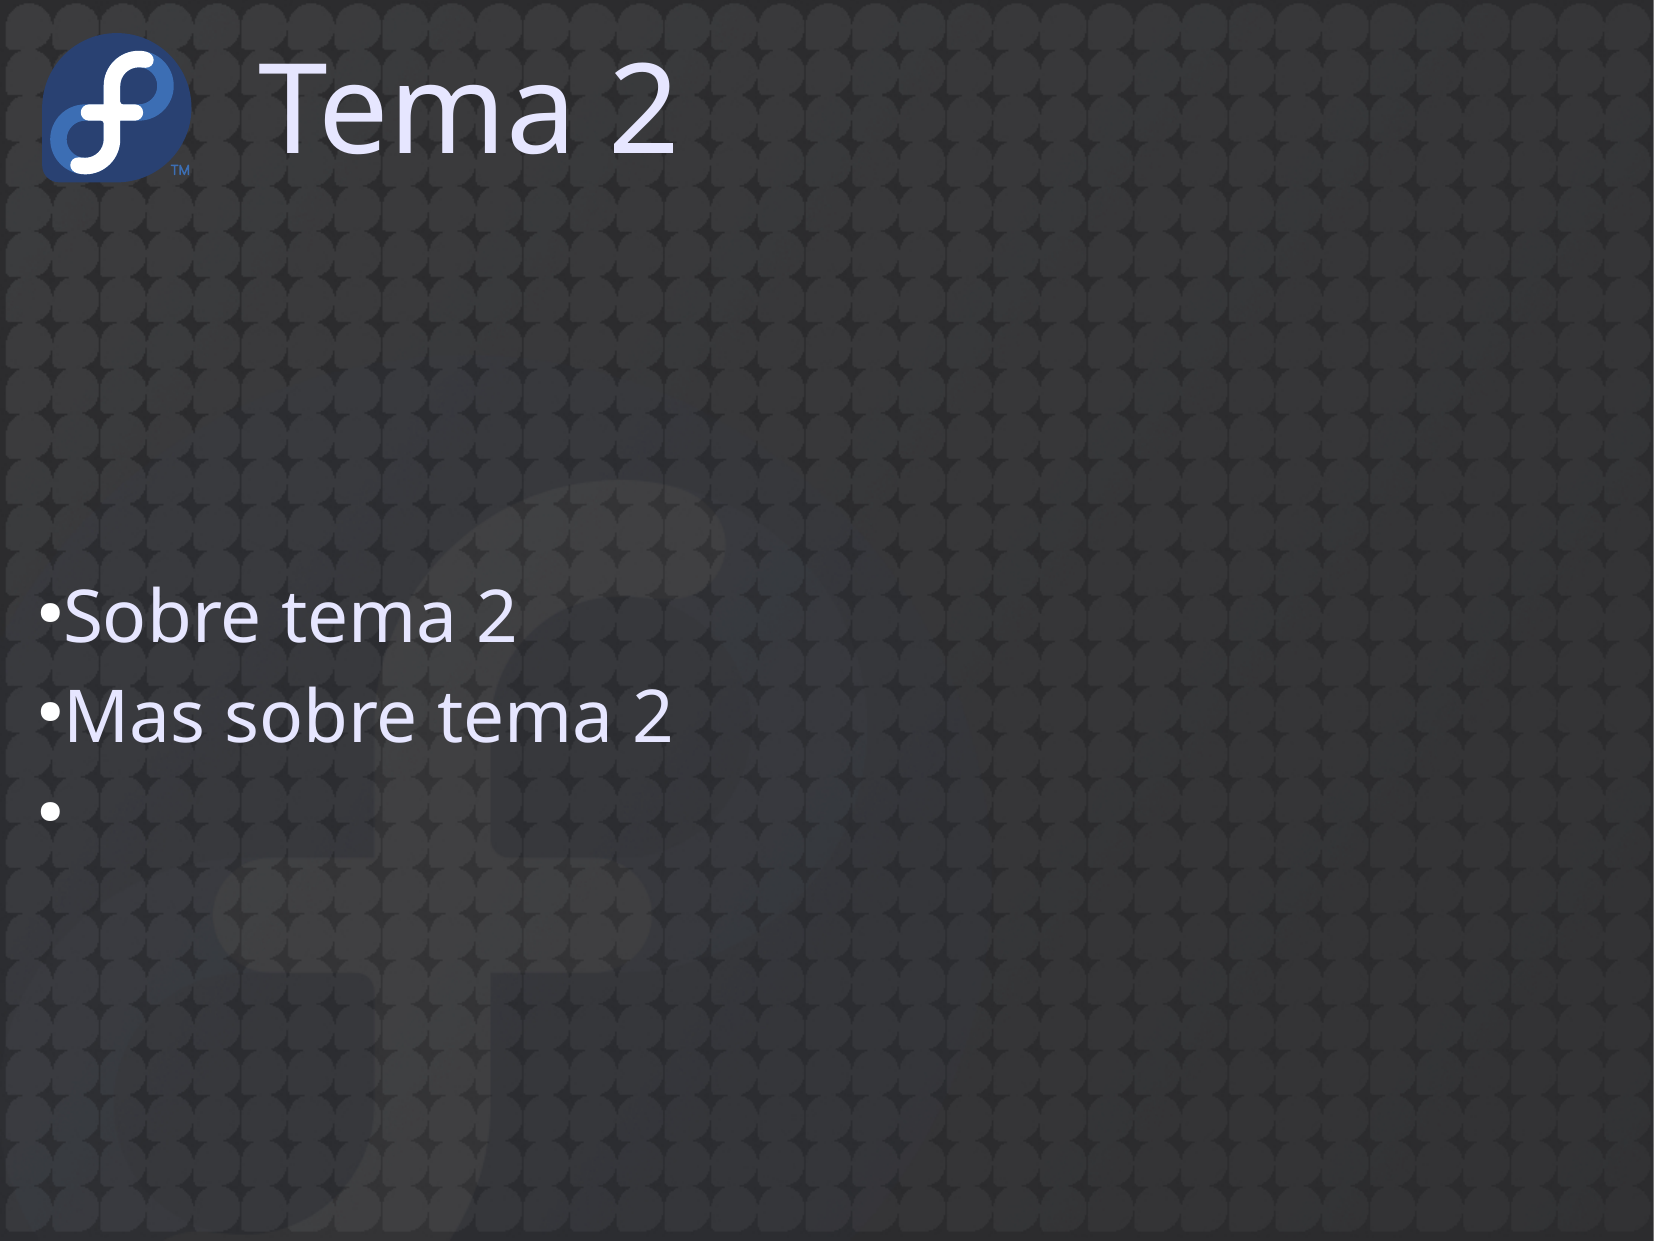

# Tema 2
Sobre tema 2
Mas sobre tema 2